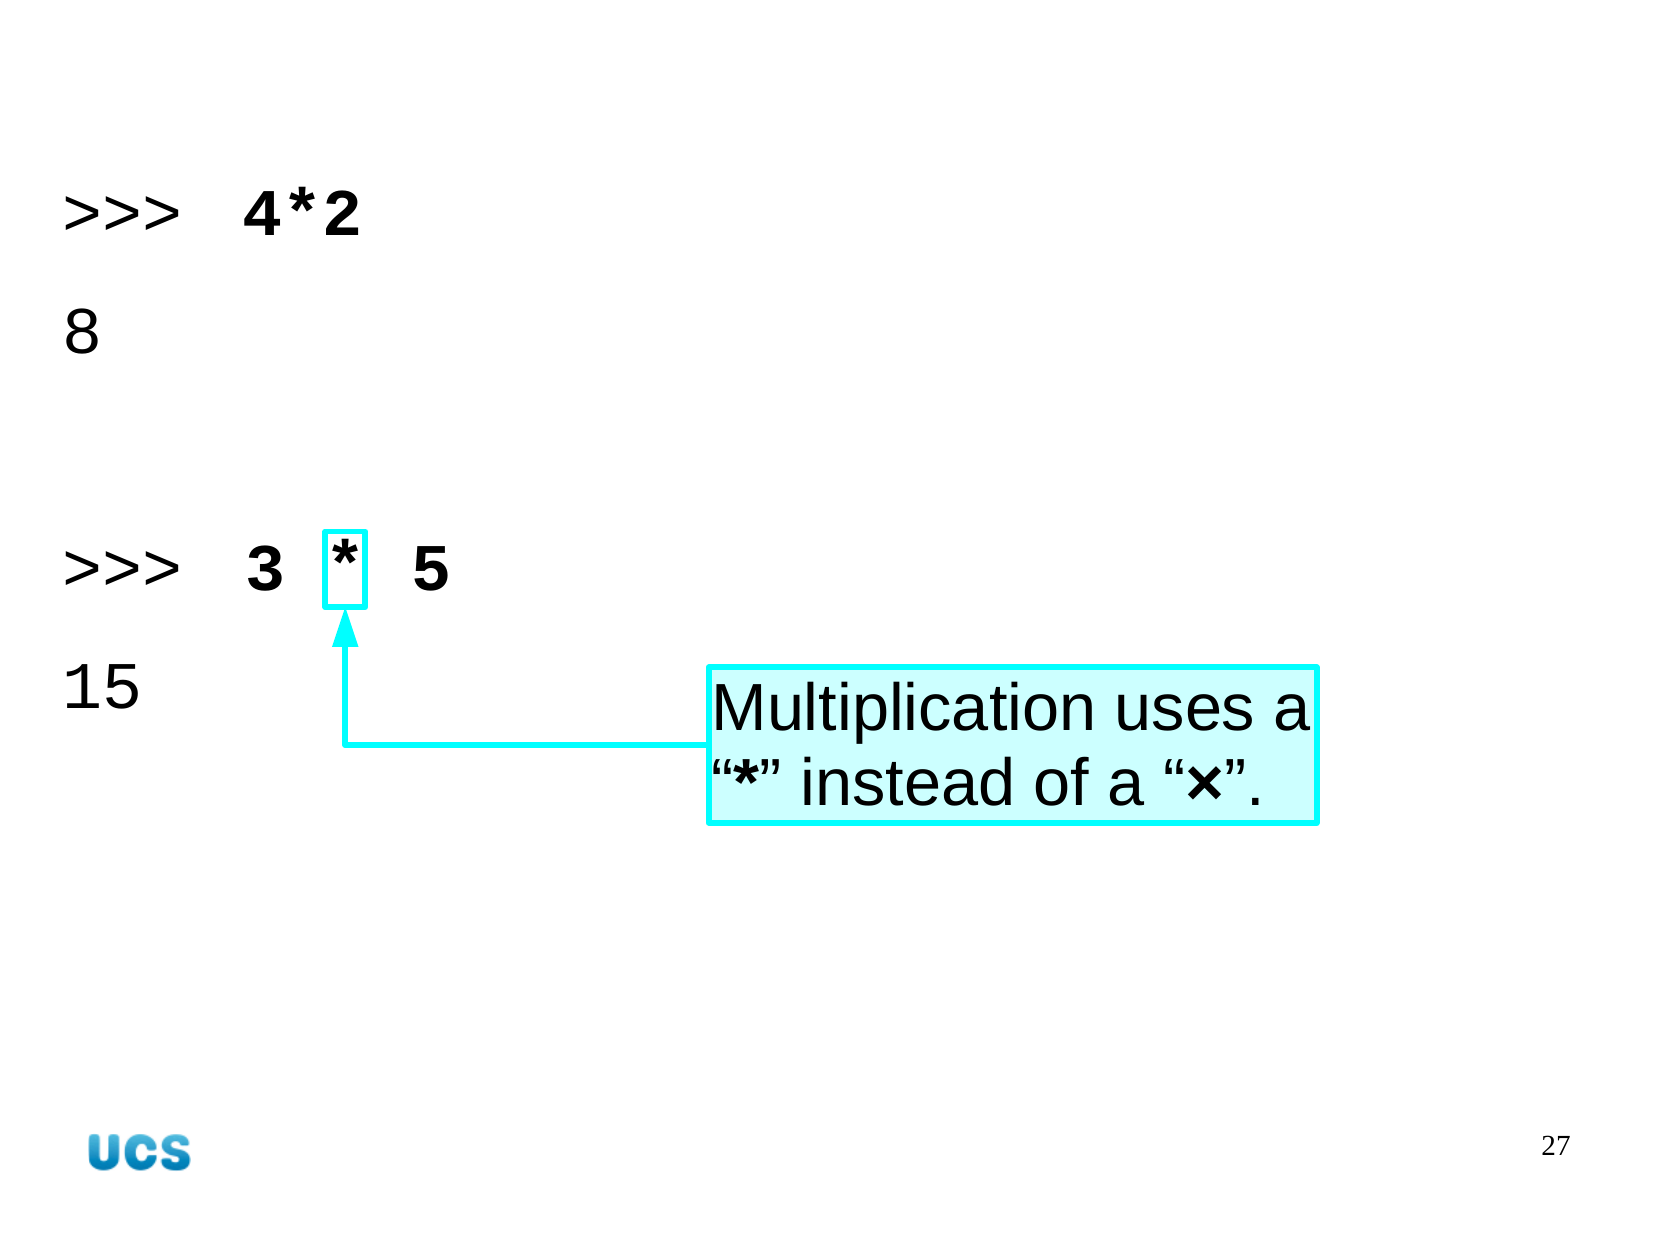

>>>
4*2
8
>>>
3
*
5
15
Multiplication uses a
“*” instead of a “×”.
27